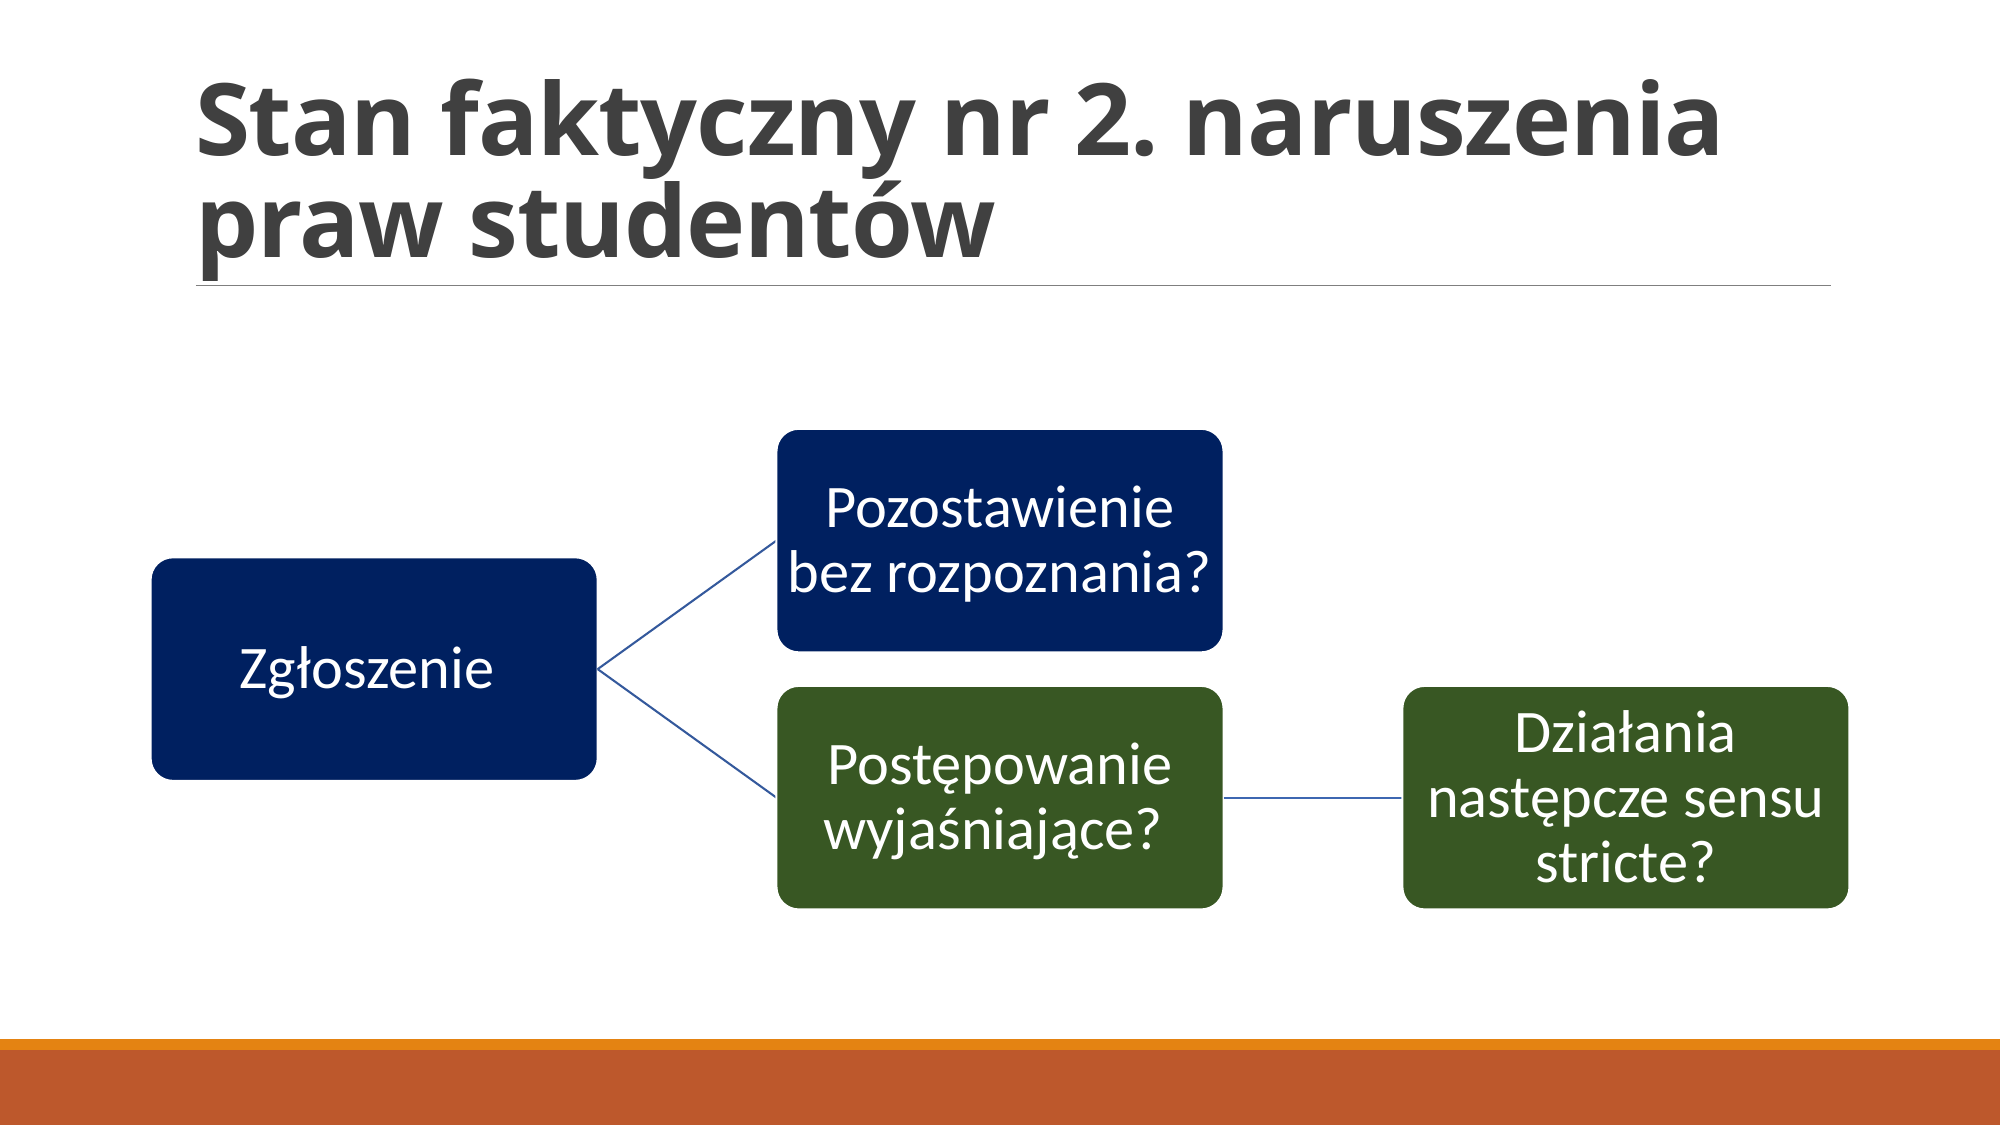

# Stan faktyczny nr 2. naruszenia praw studentów
Pozostawienie bez rozpoznania?
Zgłoszenie
Postępowanie wyjaśniające?
Działania następcze sensu stricte?